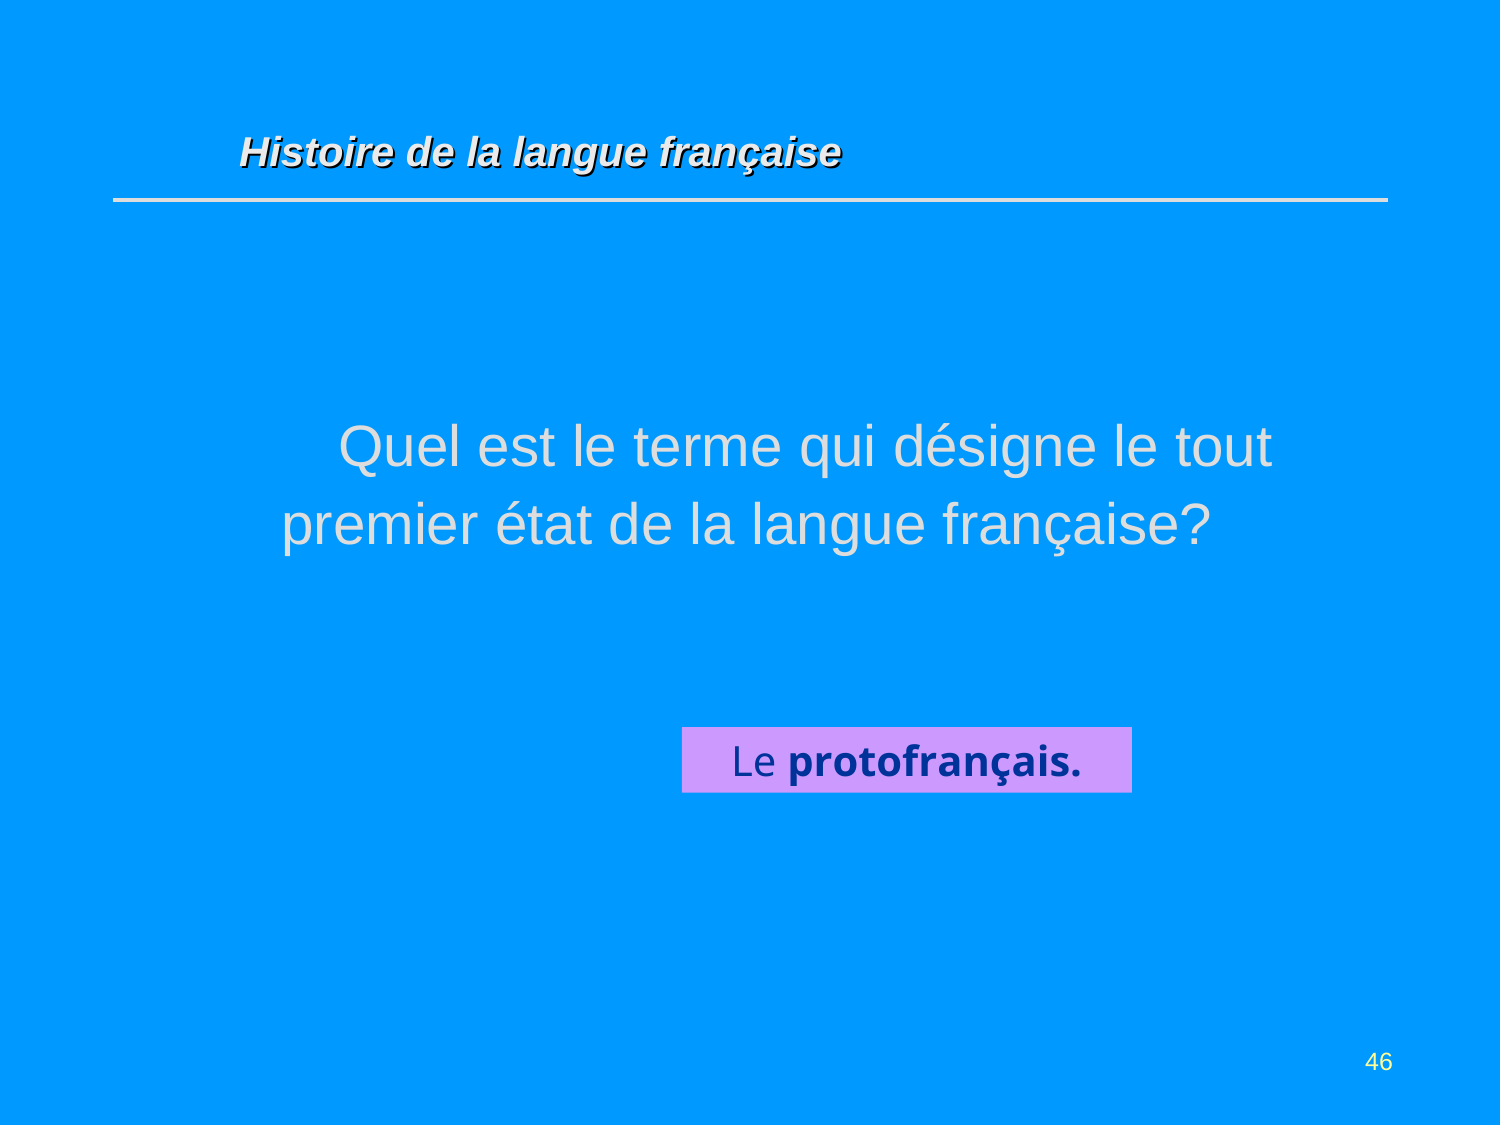

Histoire de la langue française
Quel est le terme qui désigne le tout premier état de la langue française?
Le protofrançais.
46